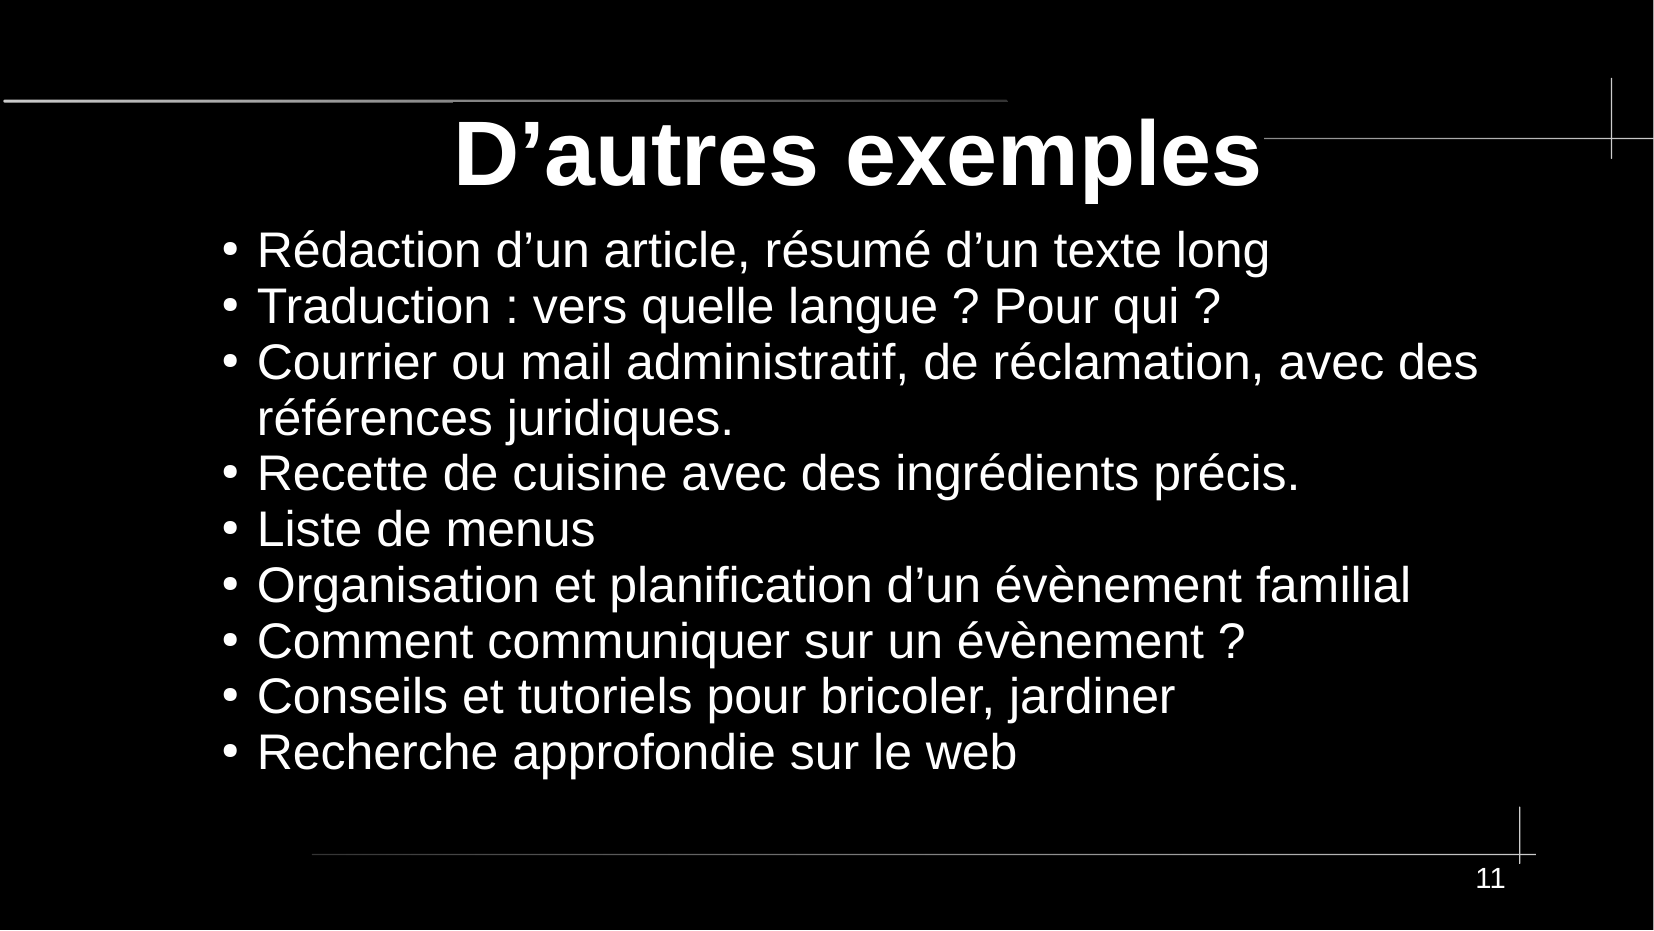

# D’autres exemples
Rédaction d’un article, résumé d’un texte long
Traduction : vers quelle langue ? Pour qui ?
Courrier ou mail administratif, de réclamation, avec des références juridiques.
Recette de cuisine avec des ingrédients précis.
Liste de menus
Organisation et planification d’un évènement familial
Comment communiquer sur un évènement ?
Conseils et tutoriels pour bricoler, jardiner
Recherche approfondie sur le web
11